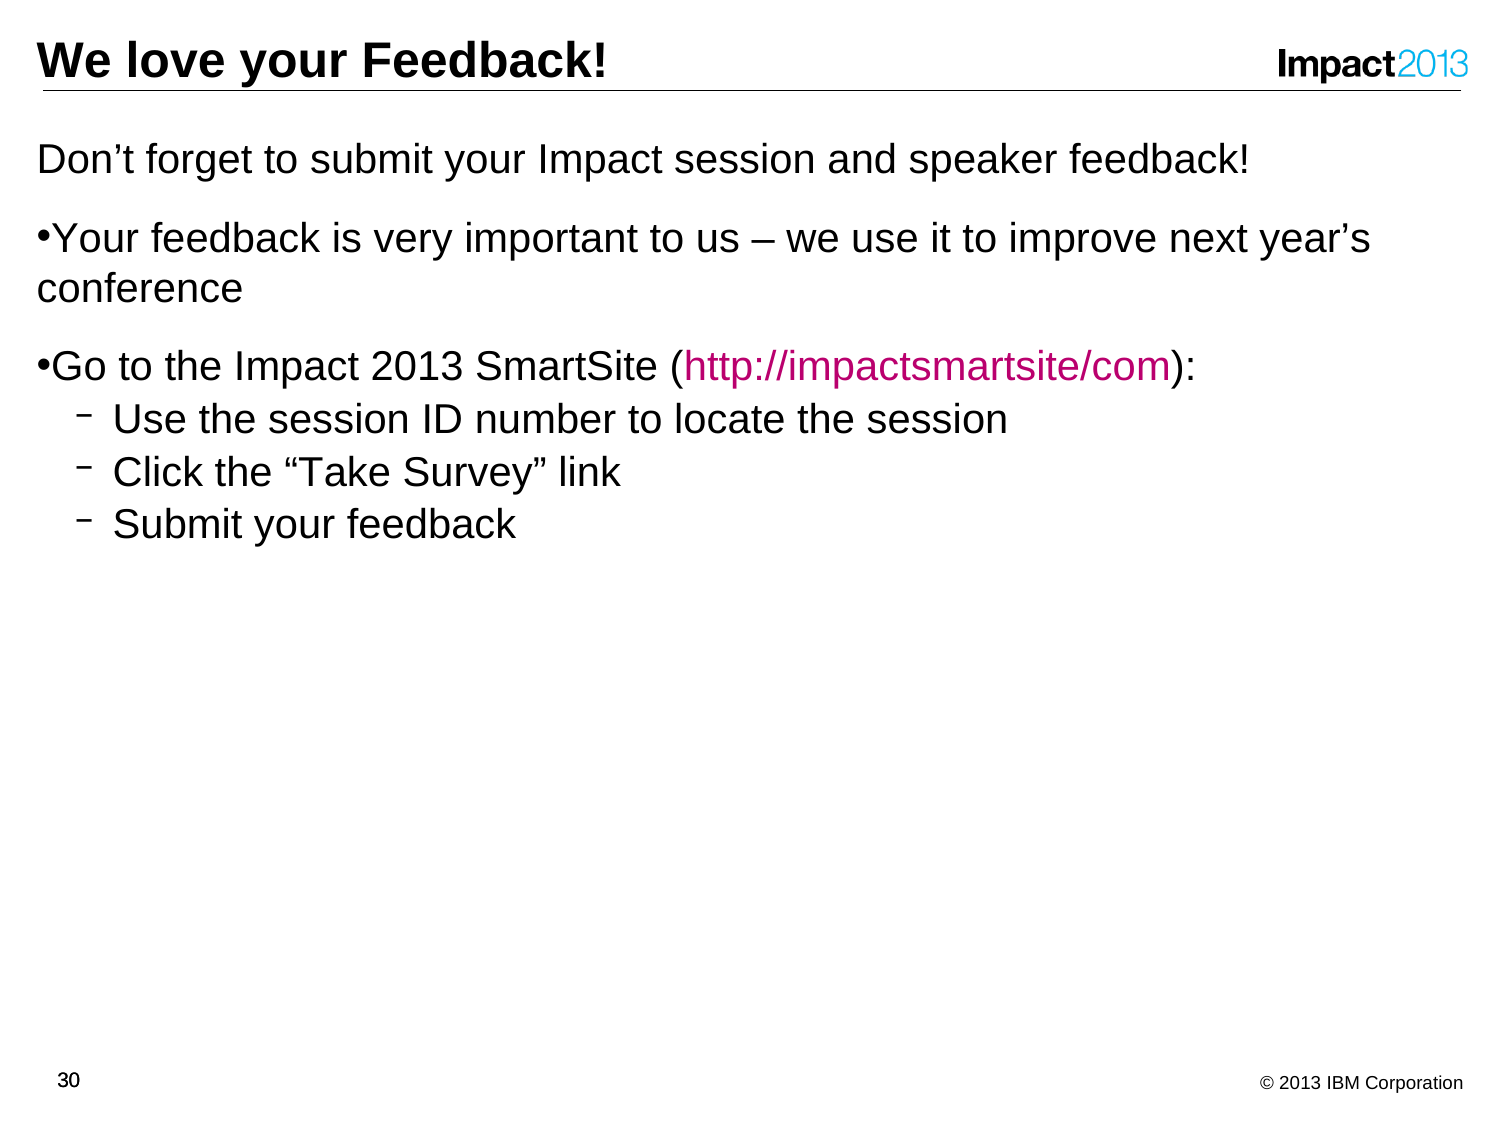

# We love your Feedback!
Don’t forget to submit your Impact session and speaker feedback!
Your feedback is very important to us – we use it to improve next year’s conference
Go to the Impact 2013 SmartSite (http://impactsmartsite/com):
Use the session ID number to locate the session
Click the “Take Survey” link
Submit your feedback